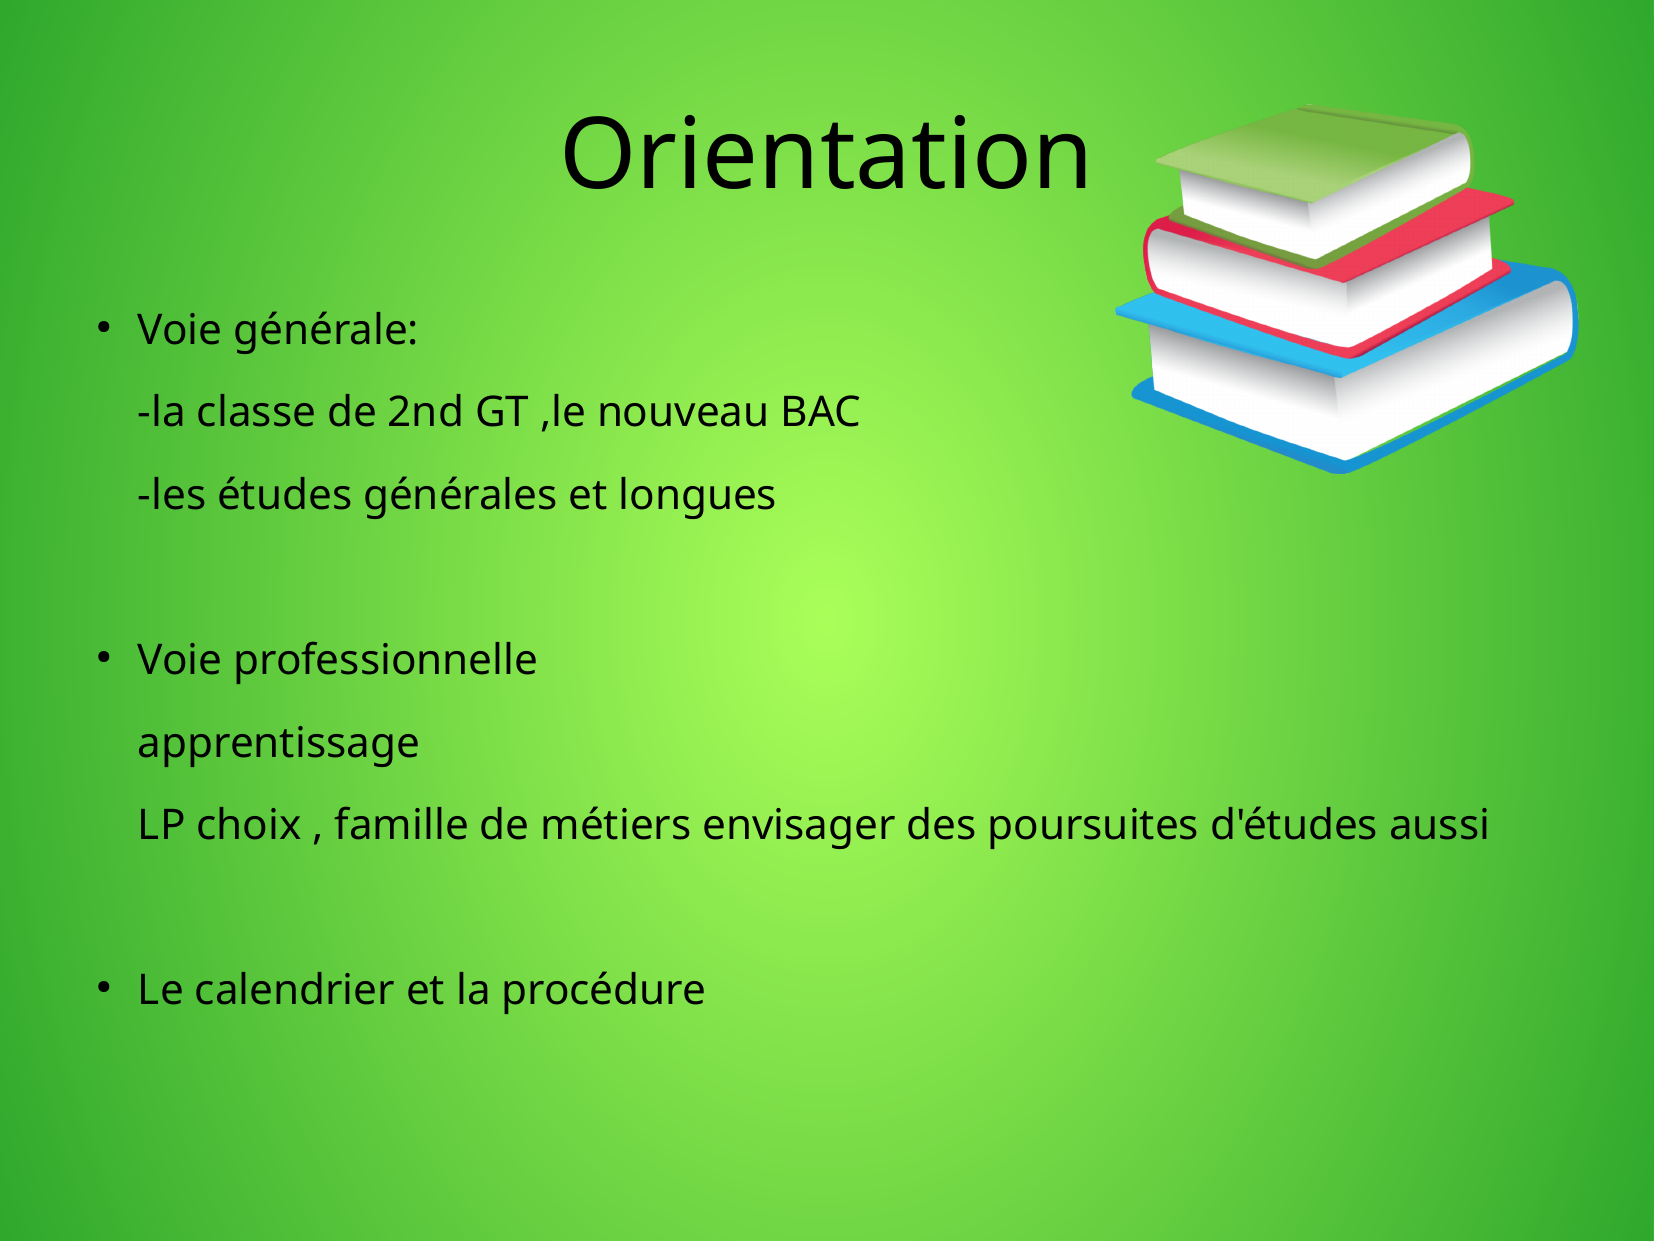

# Orientation
Voie générale:
-la classe de 2nd GT ,le nouveau BAC
-les études générales et longues
Voie professionnelle
apprentissage
LP choix , famille de métiers envisager des poursuites d'études aussi
Le calendrier et la procédure